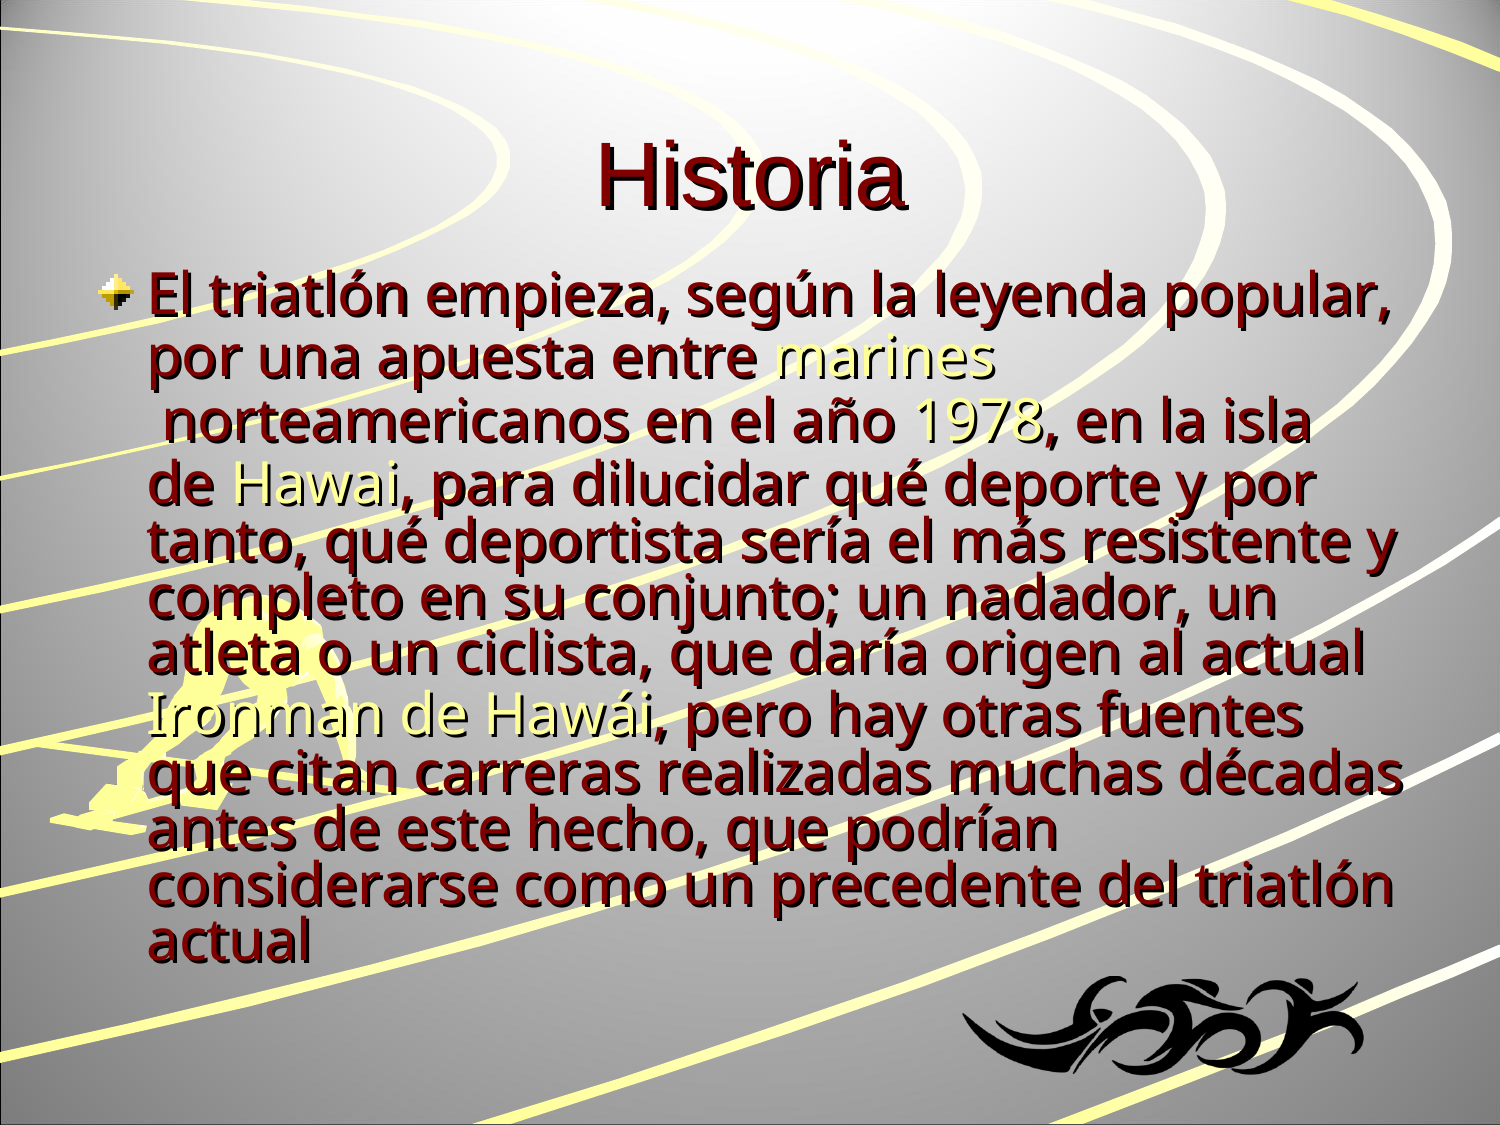

# Historia
El triatlón empieza, según la leyenda popular, por una apuesta entre marines norteamericanos en el año 1978, en la isla de Hawai, para dilucidar qué deporte y por tanto, qué deportista sería el más resistente y completo en su conjunto; un nadador, un atleta o un ciclista, que daría origen al actual Ironman de Hawái, pero hay otras fuentes que citan carreras realizadas muchas décadas antes de este hecho, que podrían considerarse como un precedente del triatlón actual